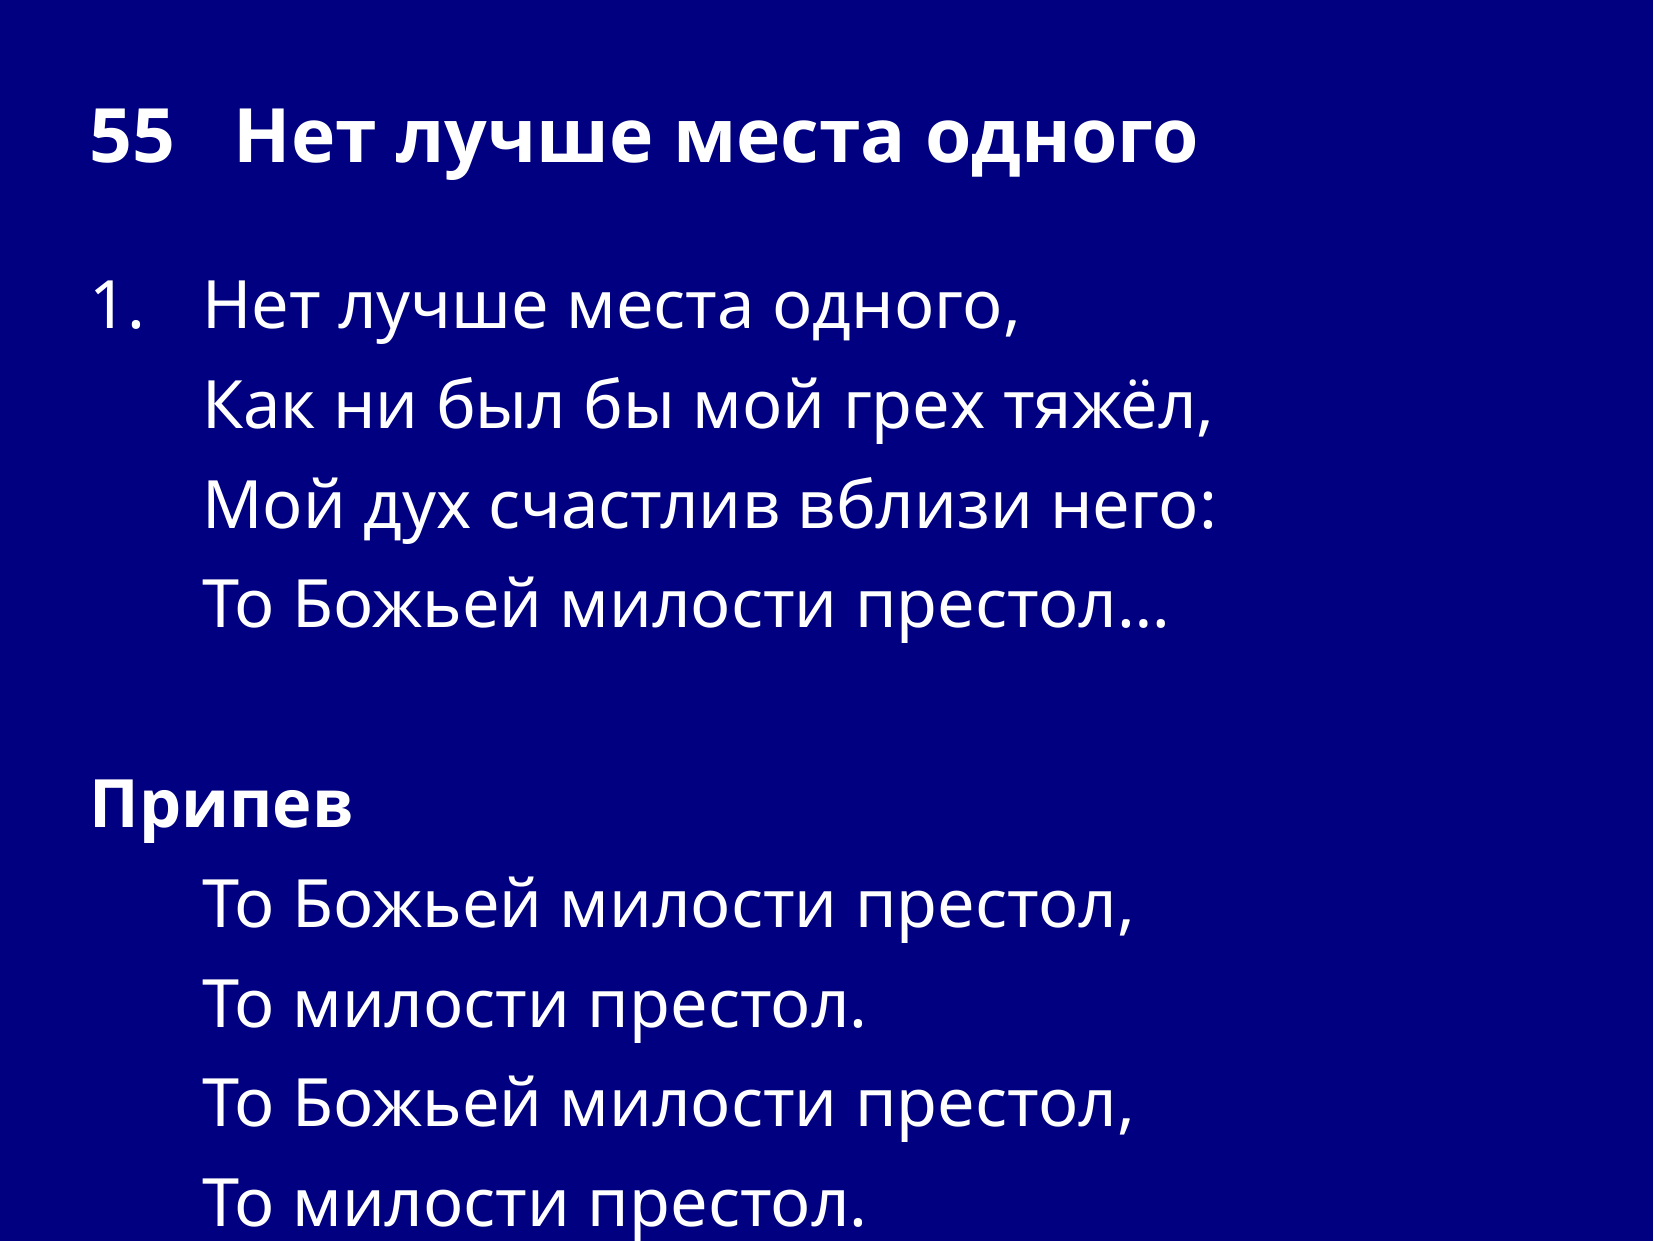

55 Нет лучше места одного
1.	Нет лучше места одного,
	Как ни был бы мой грех тяжёл,
	Мой дух счастлив вблизи него:
	То Божьей милости престол…
Припев
	То Божьей милости престол,
	То милости престол.
	То Божьей милости престол,
	То милости престол.